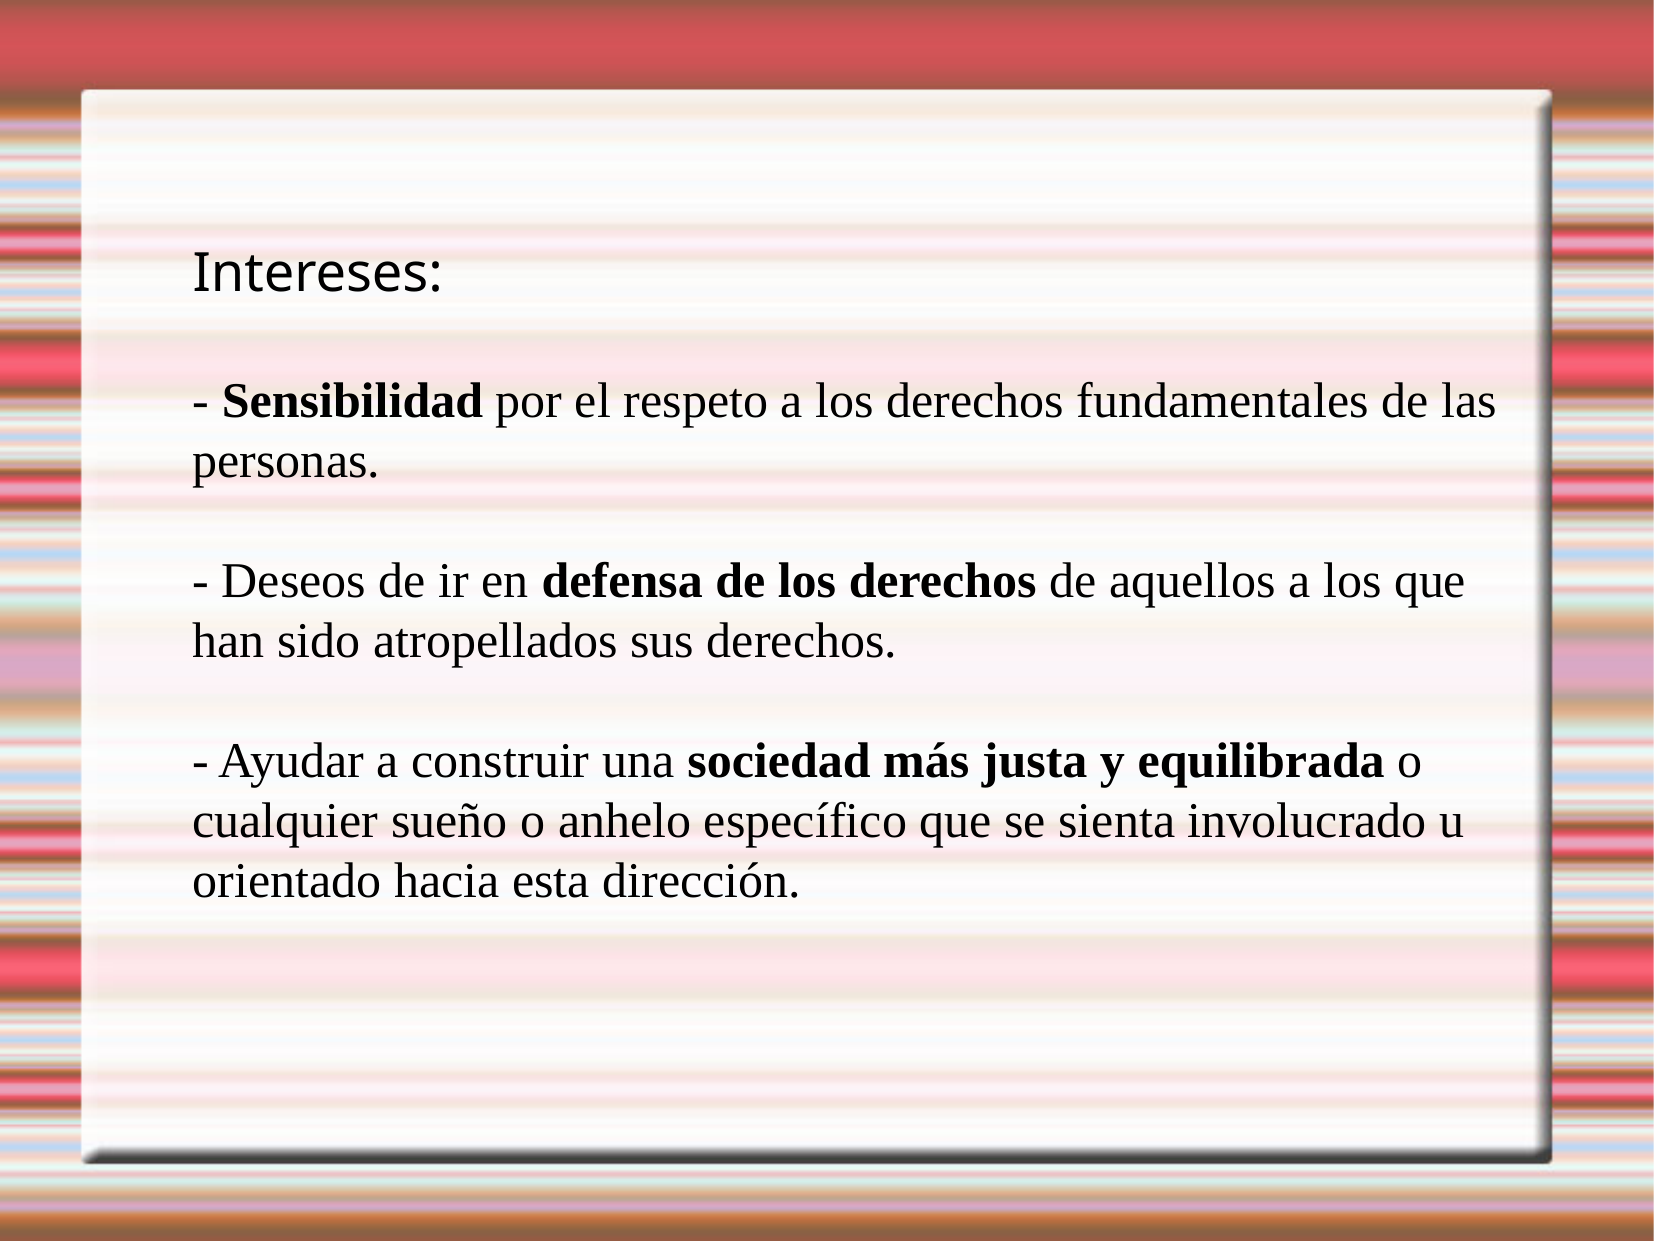

Intereses:
- Sensibilidad por el respeto a los derechos fundamentales de las personas.
- Deseos de ir en defensa de los derechos de aquellos a los que han sido atropellados sus derechos.
- Ayudar a construir una sociedad más justa y equilibrada o cualquier sueño o anhelo específico que se sienta involucrado u orientado hacia esta dirección.